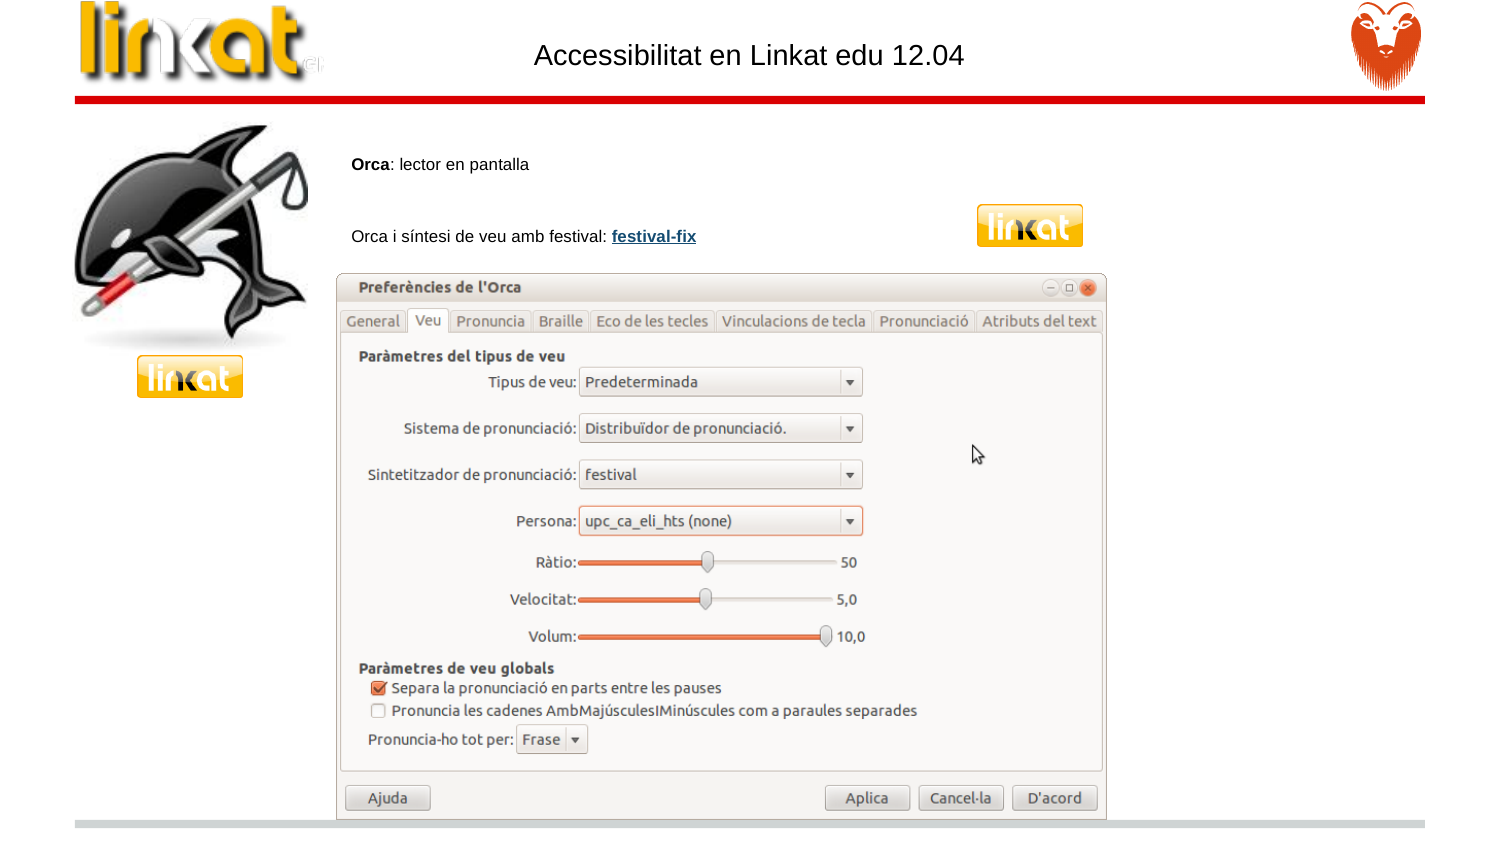

Orca: lector en pantalla
Orca i síntesi de veu amb festival: festival-fix